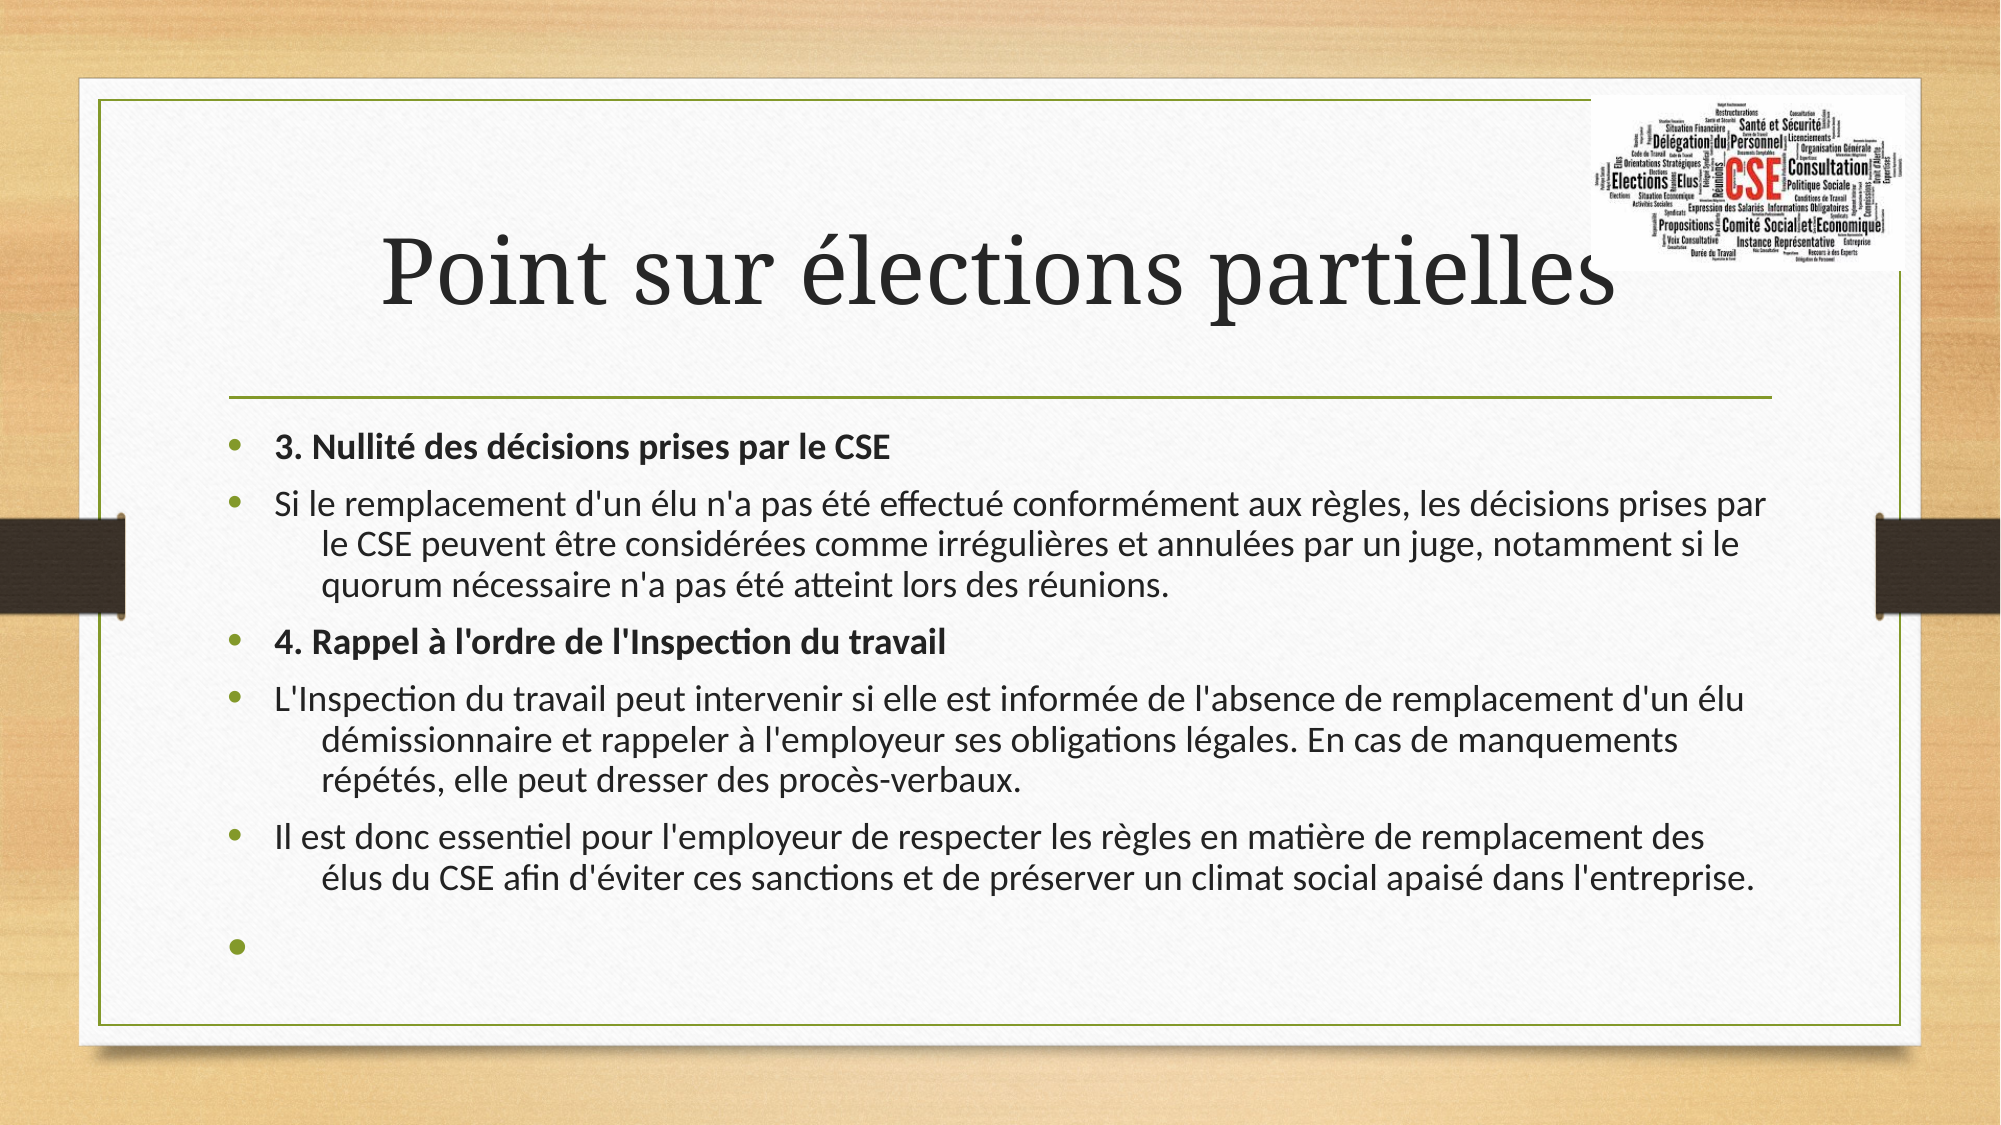

# Point sur élections partielles
3. Nullité des décisions prises par le CSE
Si le remplacement d'un élu n'a pas été effectué conformément aux règles, les décisions prises par le CSE peuvent être considérées comme irrégulières et annulées par un juge, notamment si le quorum nécessaire n'a pas été atteint lors des réunions.
4. Rappel à l'ordre de l'Inspection du travail
L'Inspection du travail peut intervenir si elle est informée de l'absence de remplacement d'un élu démissionnaire et rappeler à l'employeur ses obligations légales. En cas de manquements répétés, elle peut dresser des procès-verbaux.
Il est donc essentiel pour l'employeur de respecter les règles en matière de remplacement des élus du CSE afin d'éviter ces sanctions et de préserver un climat social apaisé dans l'entreprise.